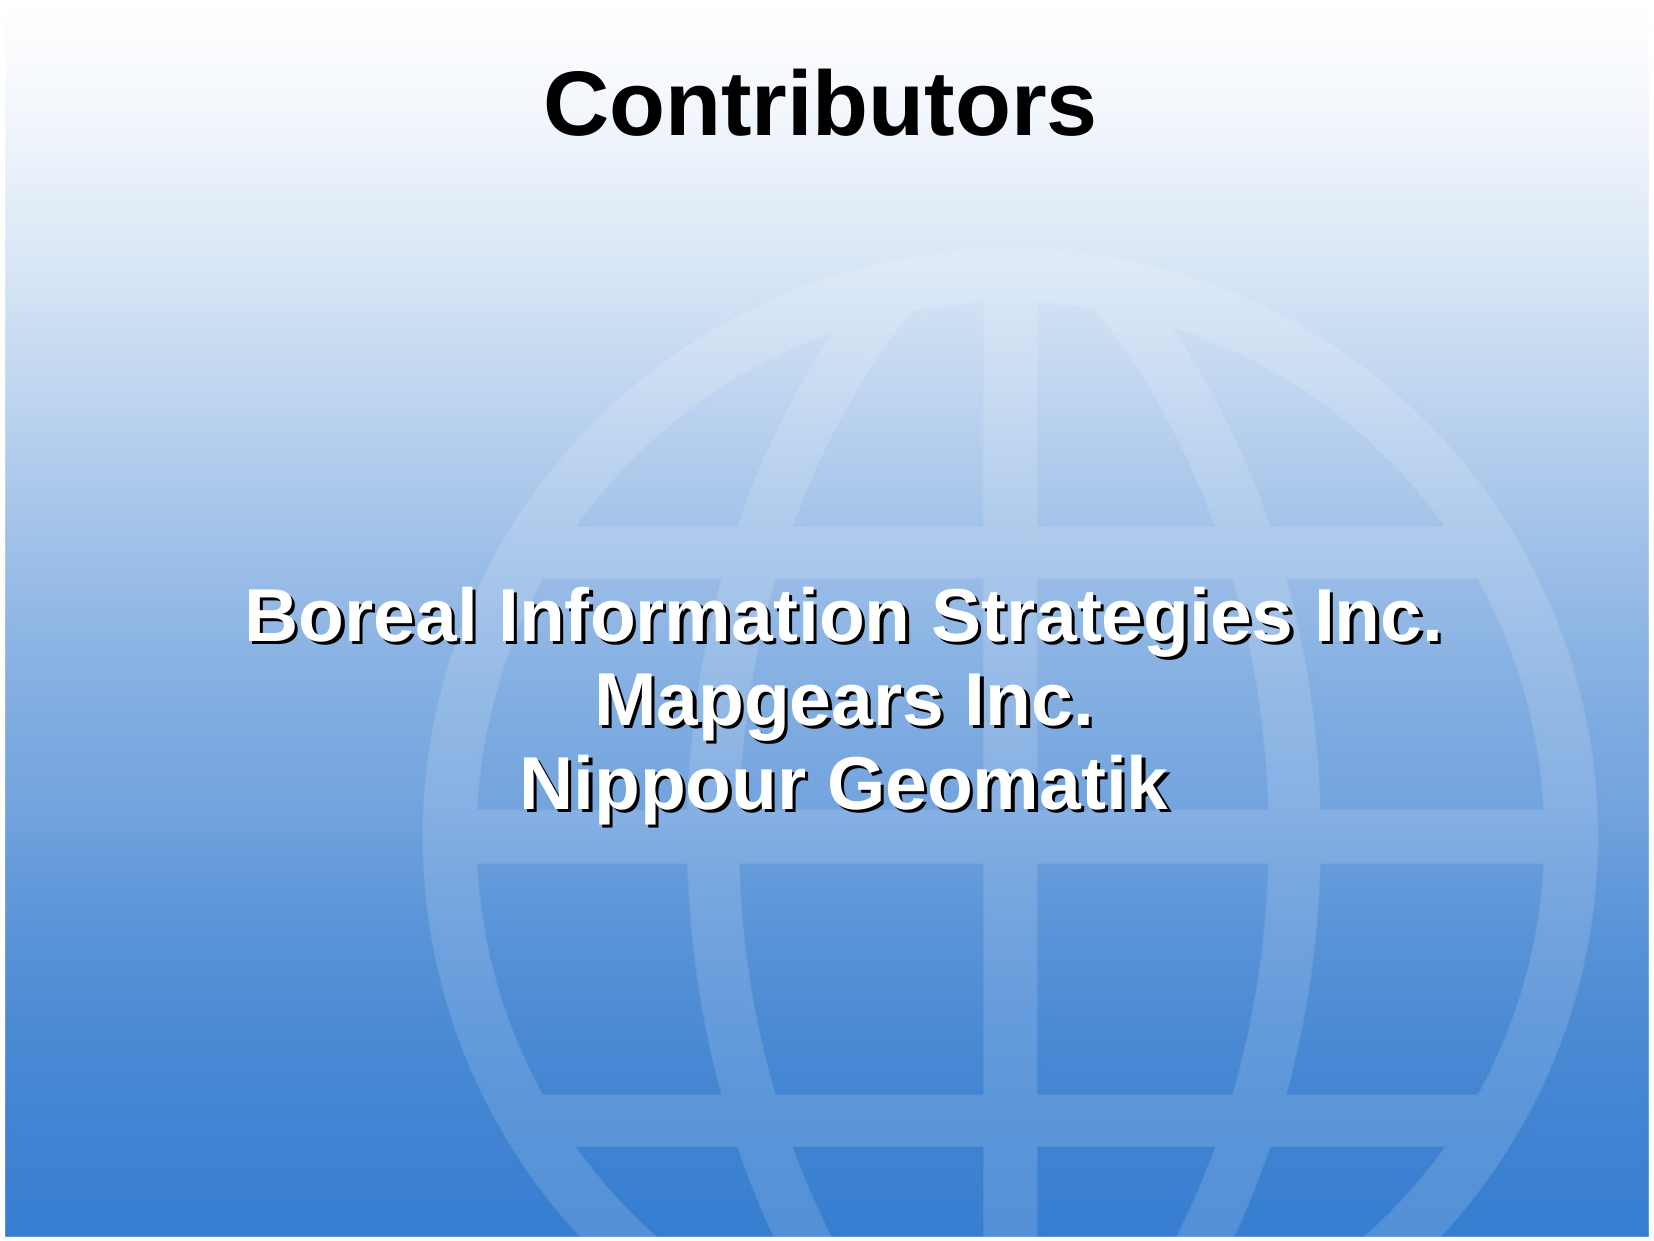

# Contributors
Boreal Information Strategies Inc.
Mapgears Inc.
Nippour Geomatik